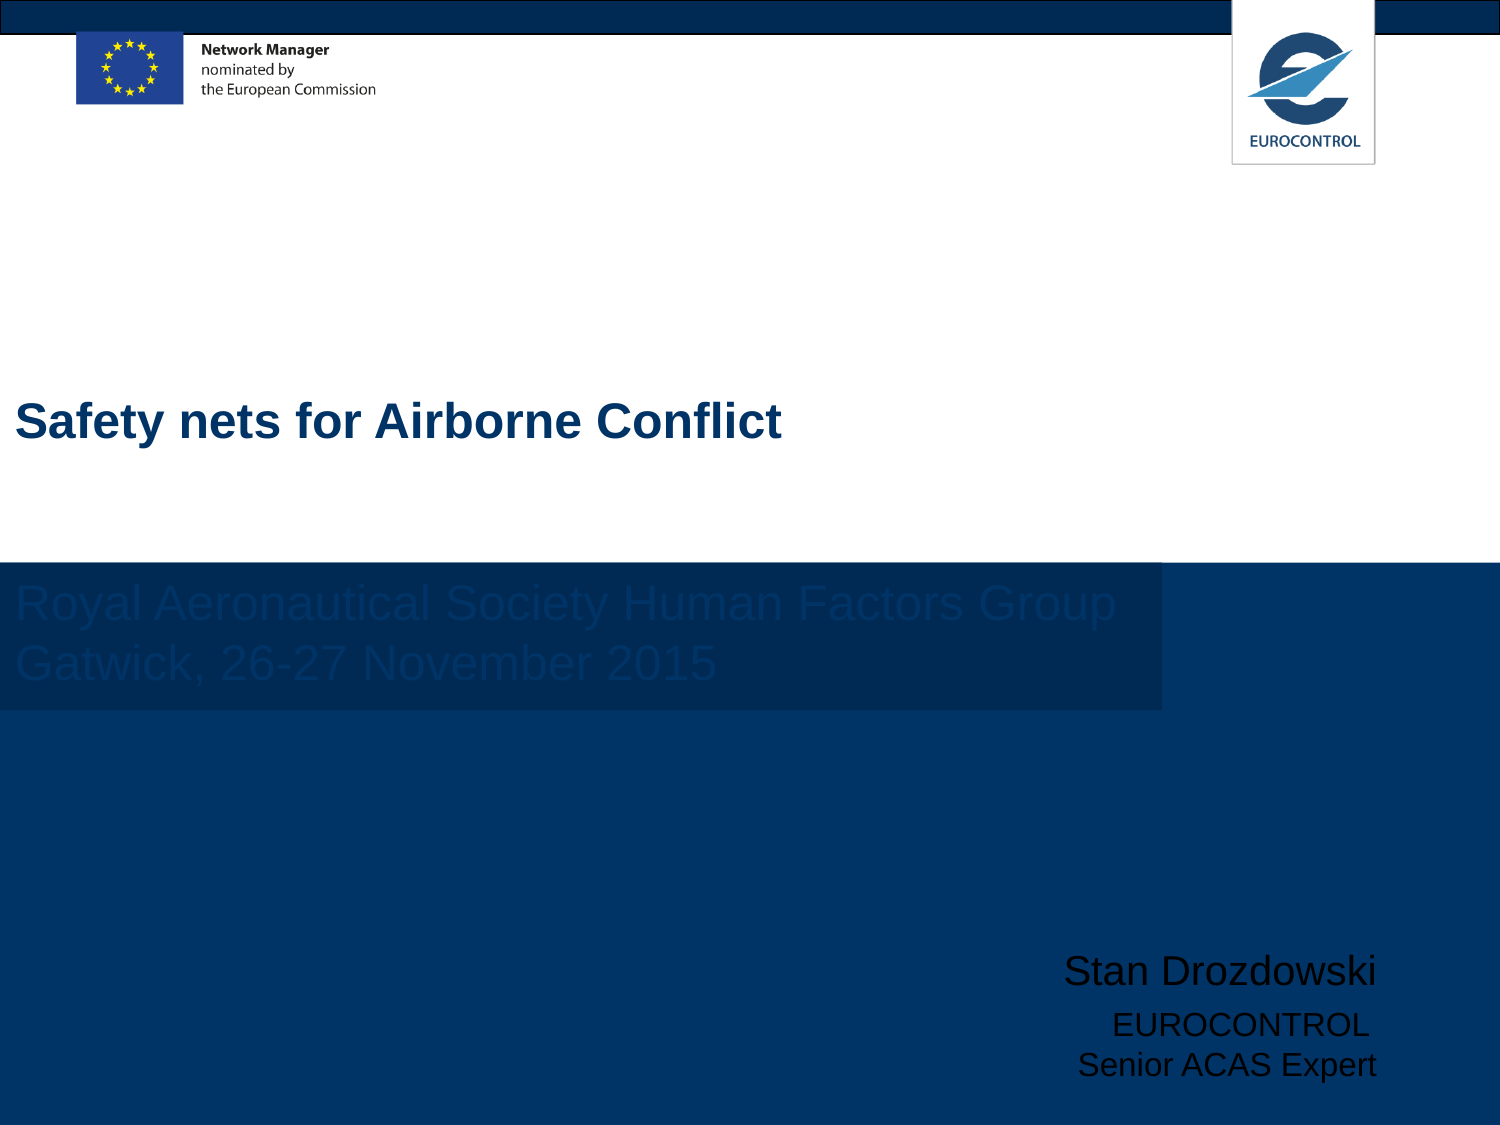

# Safety nets for Airborne Conflict
Royal Aeronautical Society Human Factors Group
Gatwick, 26-27 November 2015
Stan Drozdowski
EUROCONTROL
Senior ACAS Expert